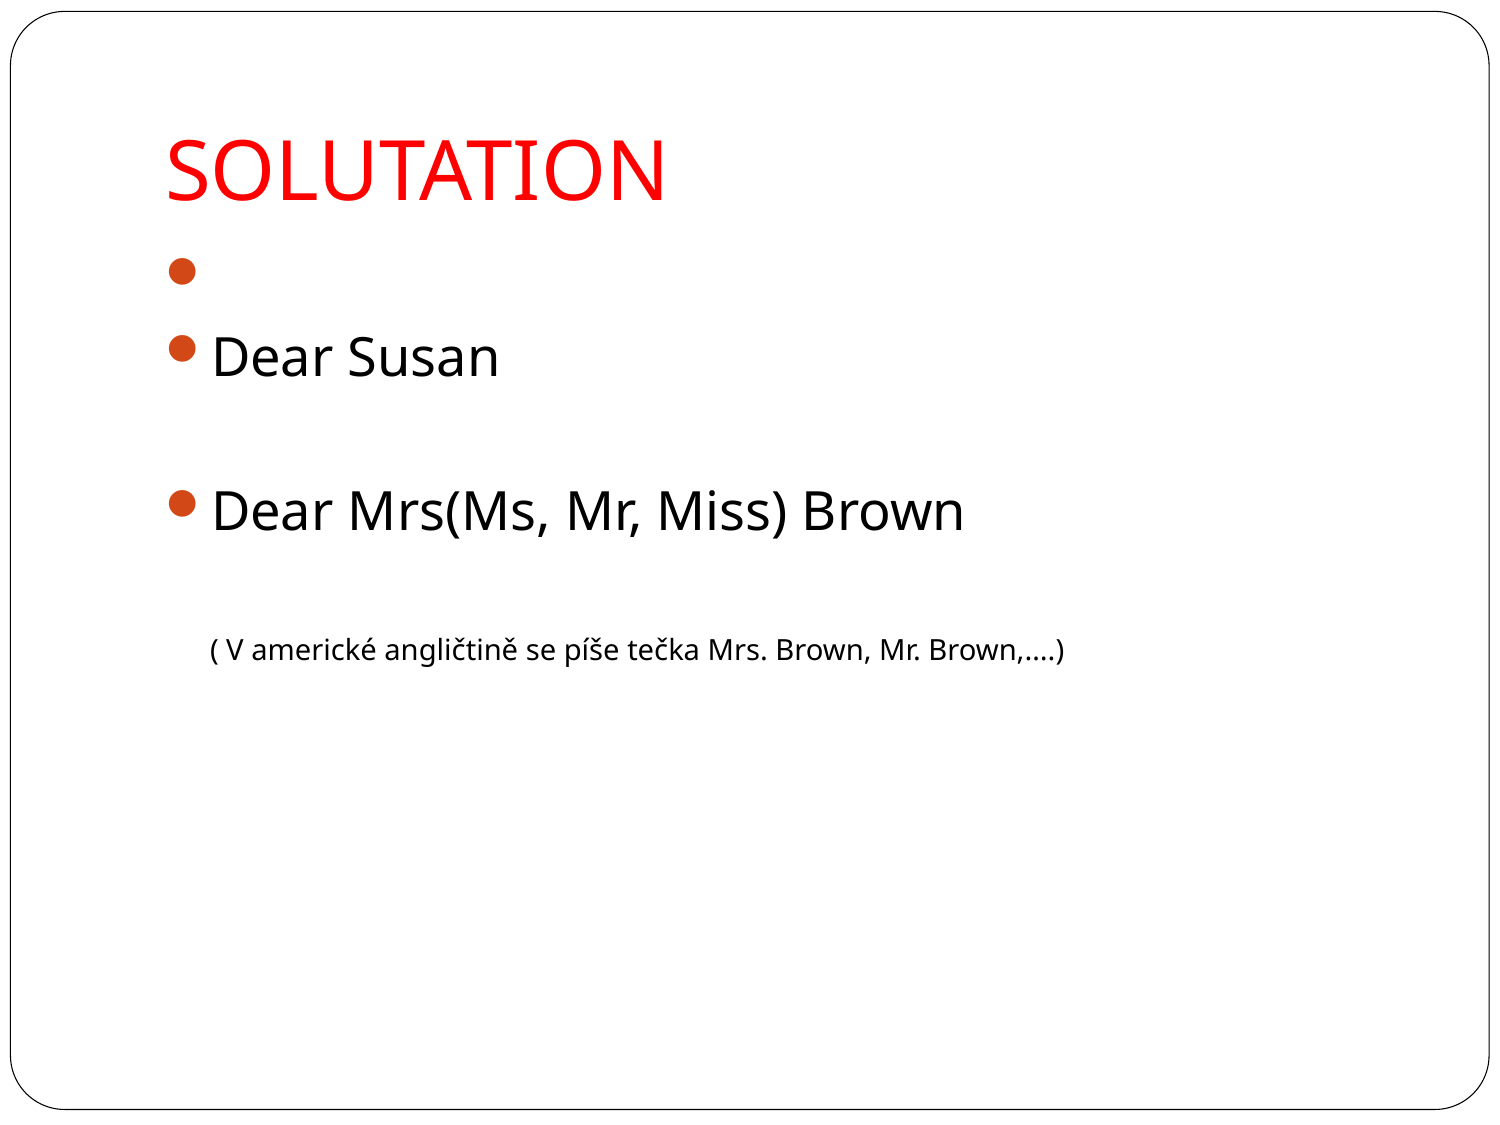

# SOLUTATION
Dear Susan
Dear Mrs(Ms, Mr, Miss) Brown
( V americké angličtině se píše tečka Mrs. Brown, Mr. Brown,….)